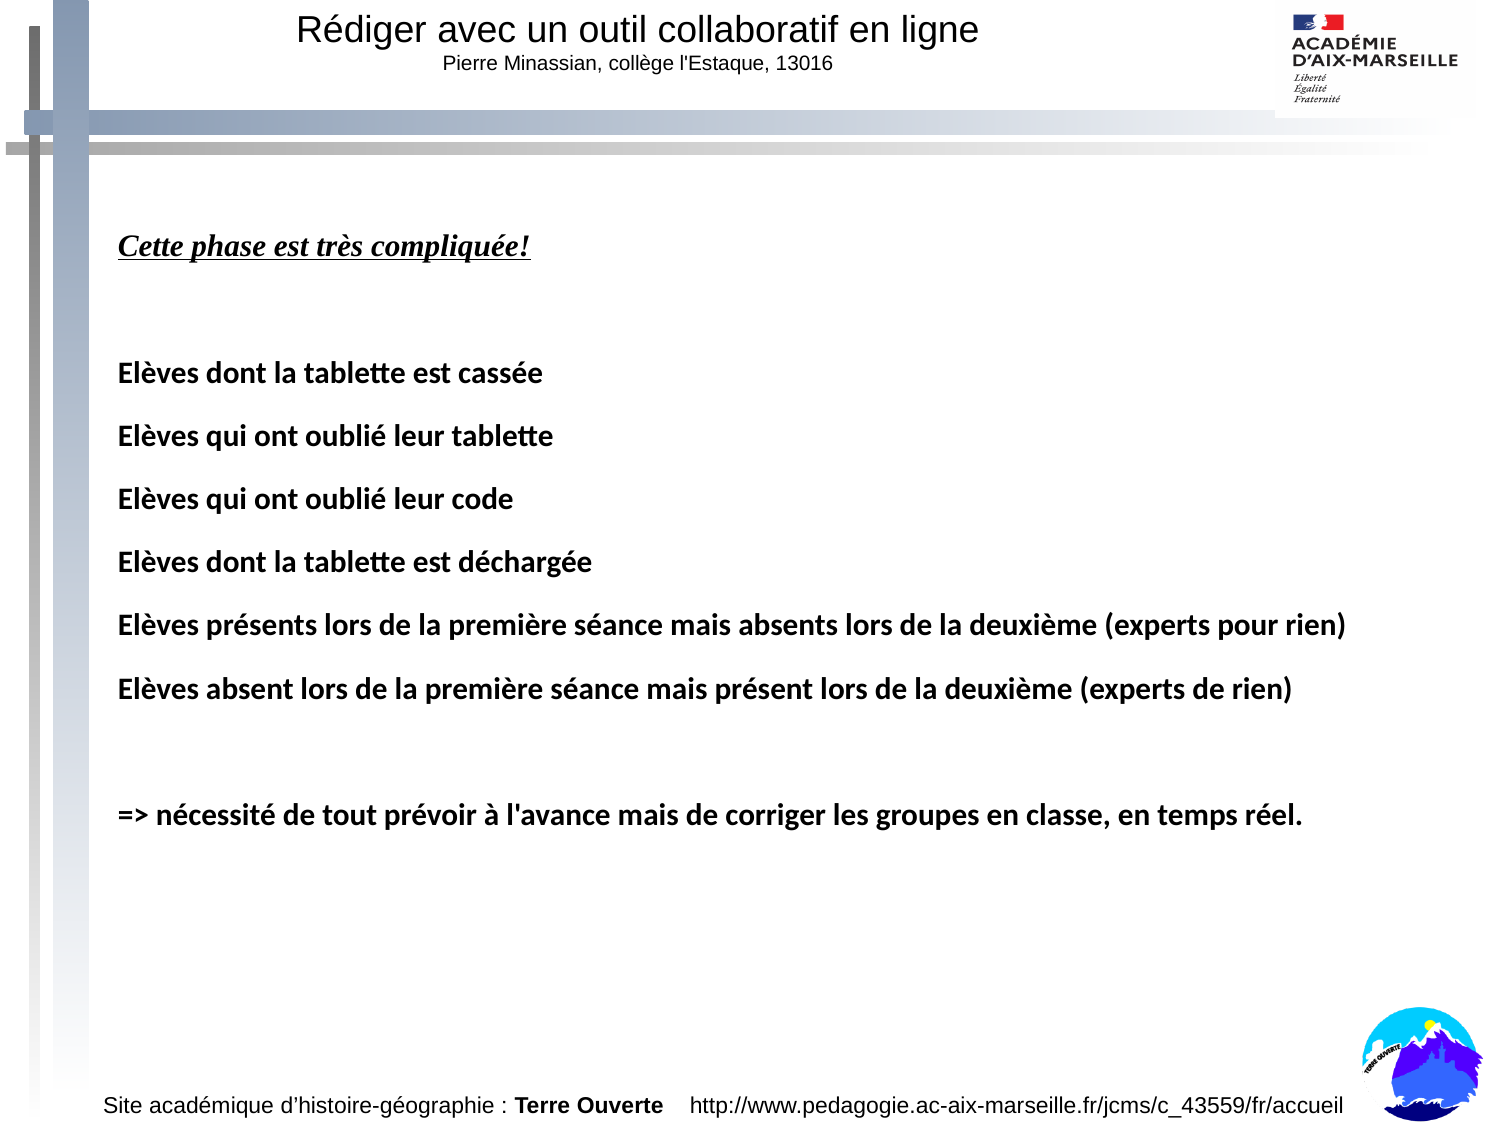

Rédiger avec un outil collaboratif en ligne
Pierre Minassian, collège l'Estaque, 13016
# Cette phase est très compliquée!
Elèves dont la tablette est cassée
Elèves qui ont oublié leur tablette
Elèves qui ont oublié leur code
Elèves dont la tablette est déchargée
Elèves présents lors de la première séance mais absents lors de la deuxième (experts pour rien)
Elèves absent lors de la première séance mais présent lors de la deuxième (experts de rien)
=> nécessité de tout prévoir à l'avance mais de corriger les groupes en classe, en temps réel.
Site académique d’histoire-géographie : Terre Ouverte http://www.pedagogie.ac-aix-marseille.fr/jcms/c_43559/fr/accueil